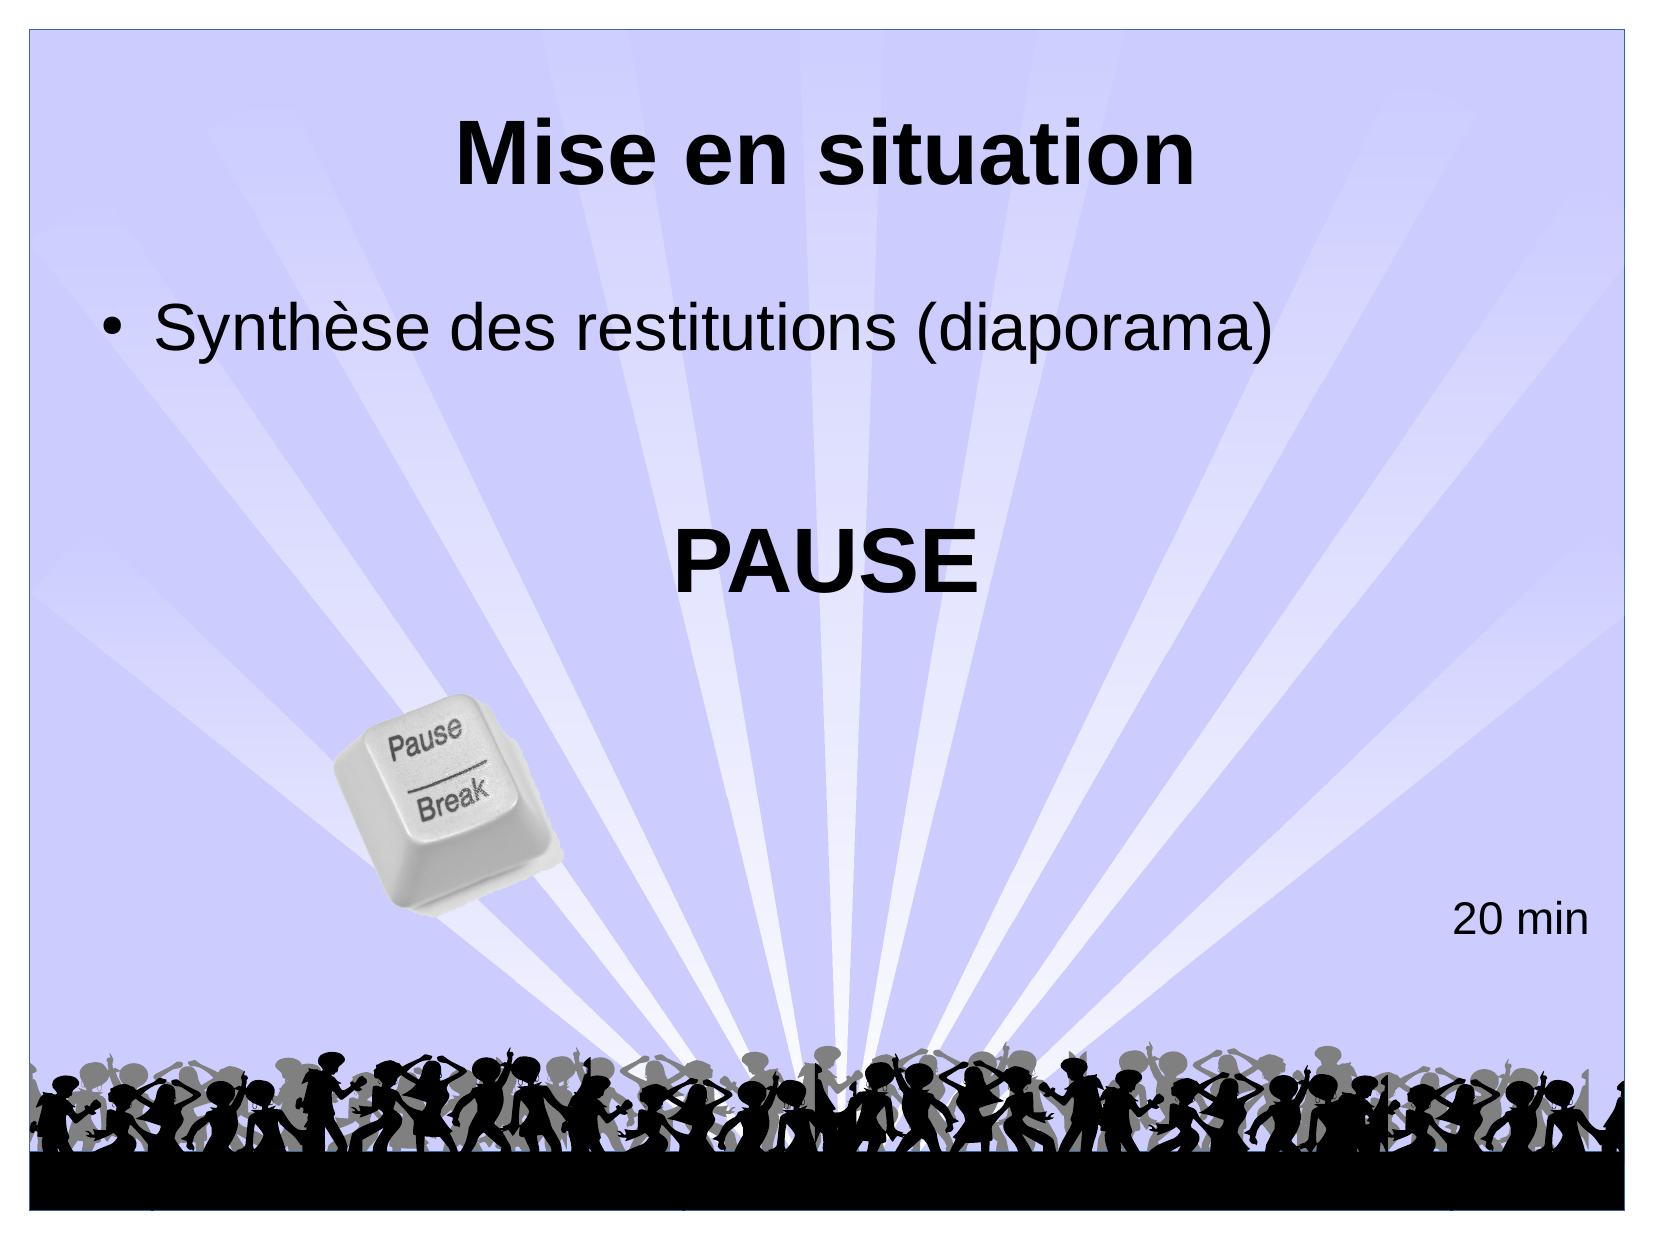

# Mise en situation
Synthèse des restitutions (diaporama)
PAUSE
20 min